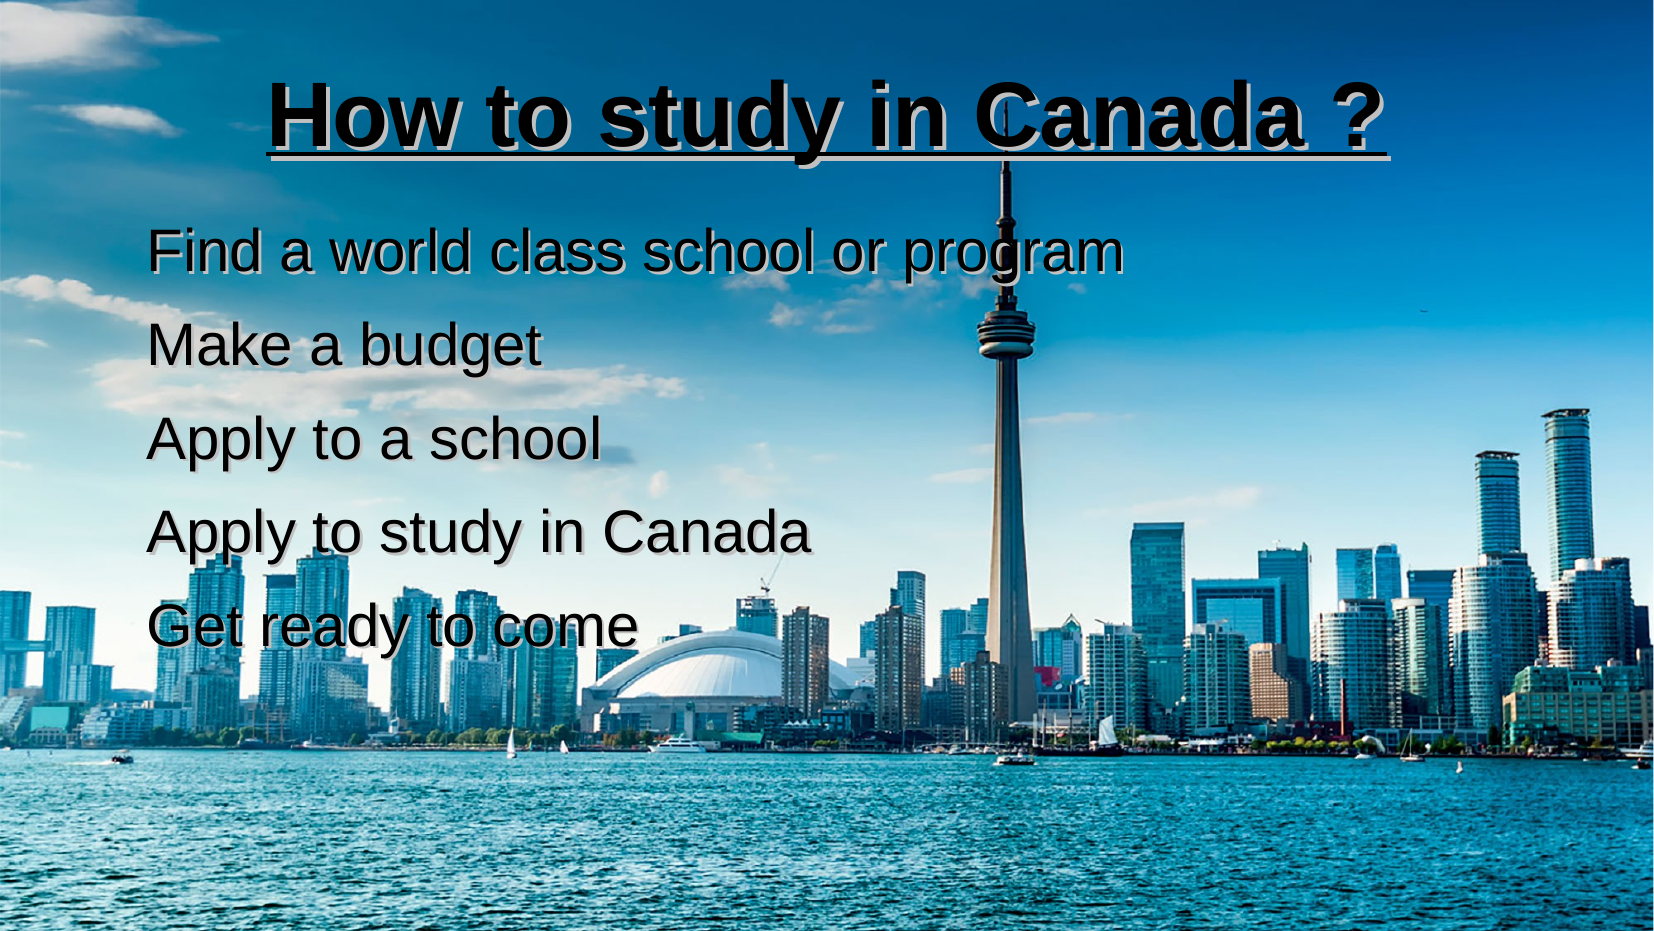

# How to study in Canada ?
Find a world class school or program
Make a budget
Apply to a school
Apply to study in Canada
Get ready to come